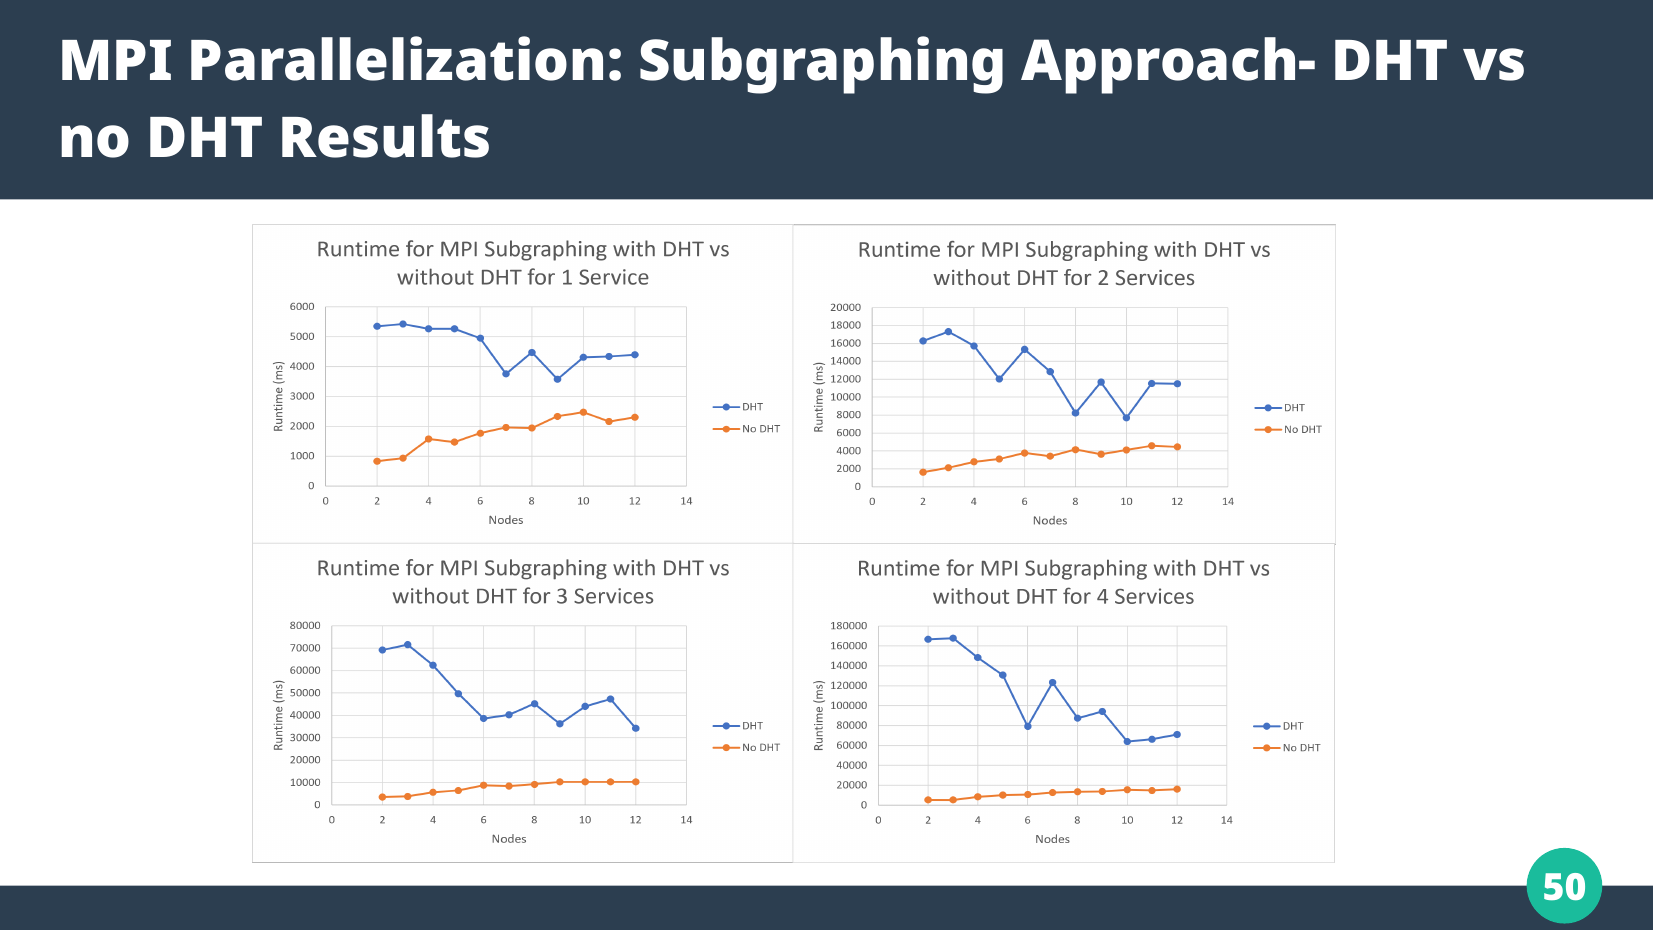

MPI Parallelization: Subgraphing Approach- DHT vs no DHT Results
#